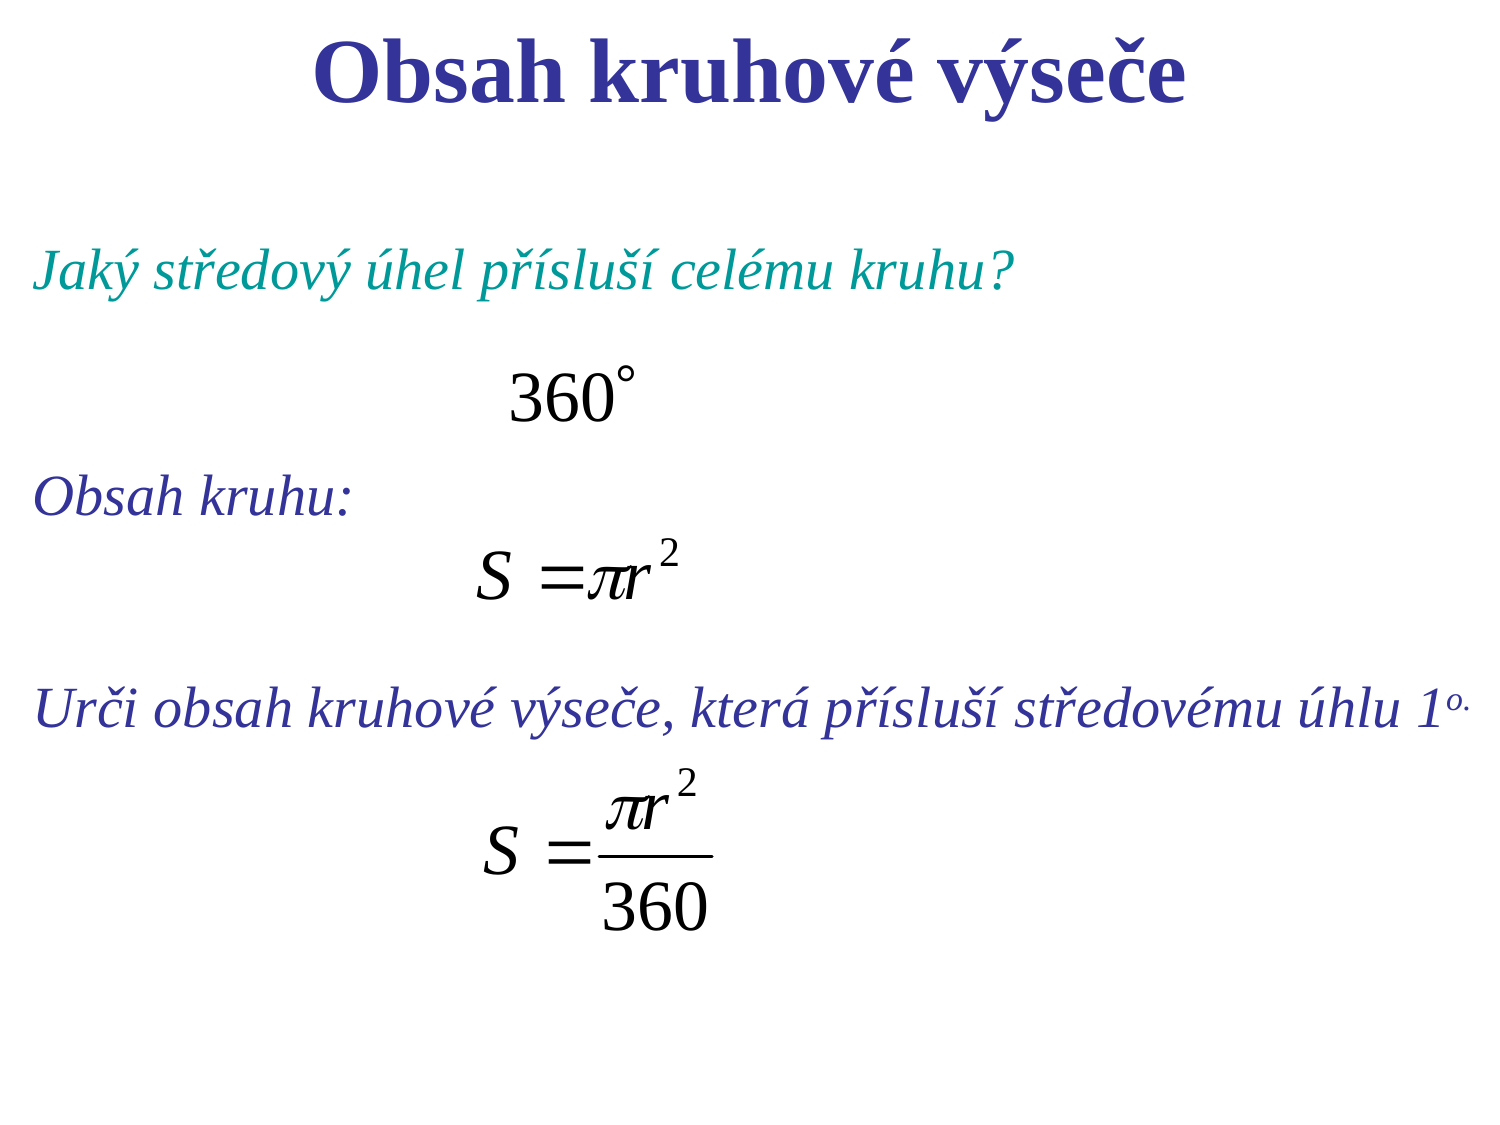

Obsah kruhové výseče
Jaký středový úhel přísluší celému kruhu?
Obsah kruhu:
Urči obsah kruhové výseče, která přísluší středovému úhlu 1o.